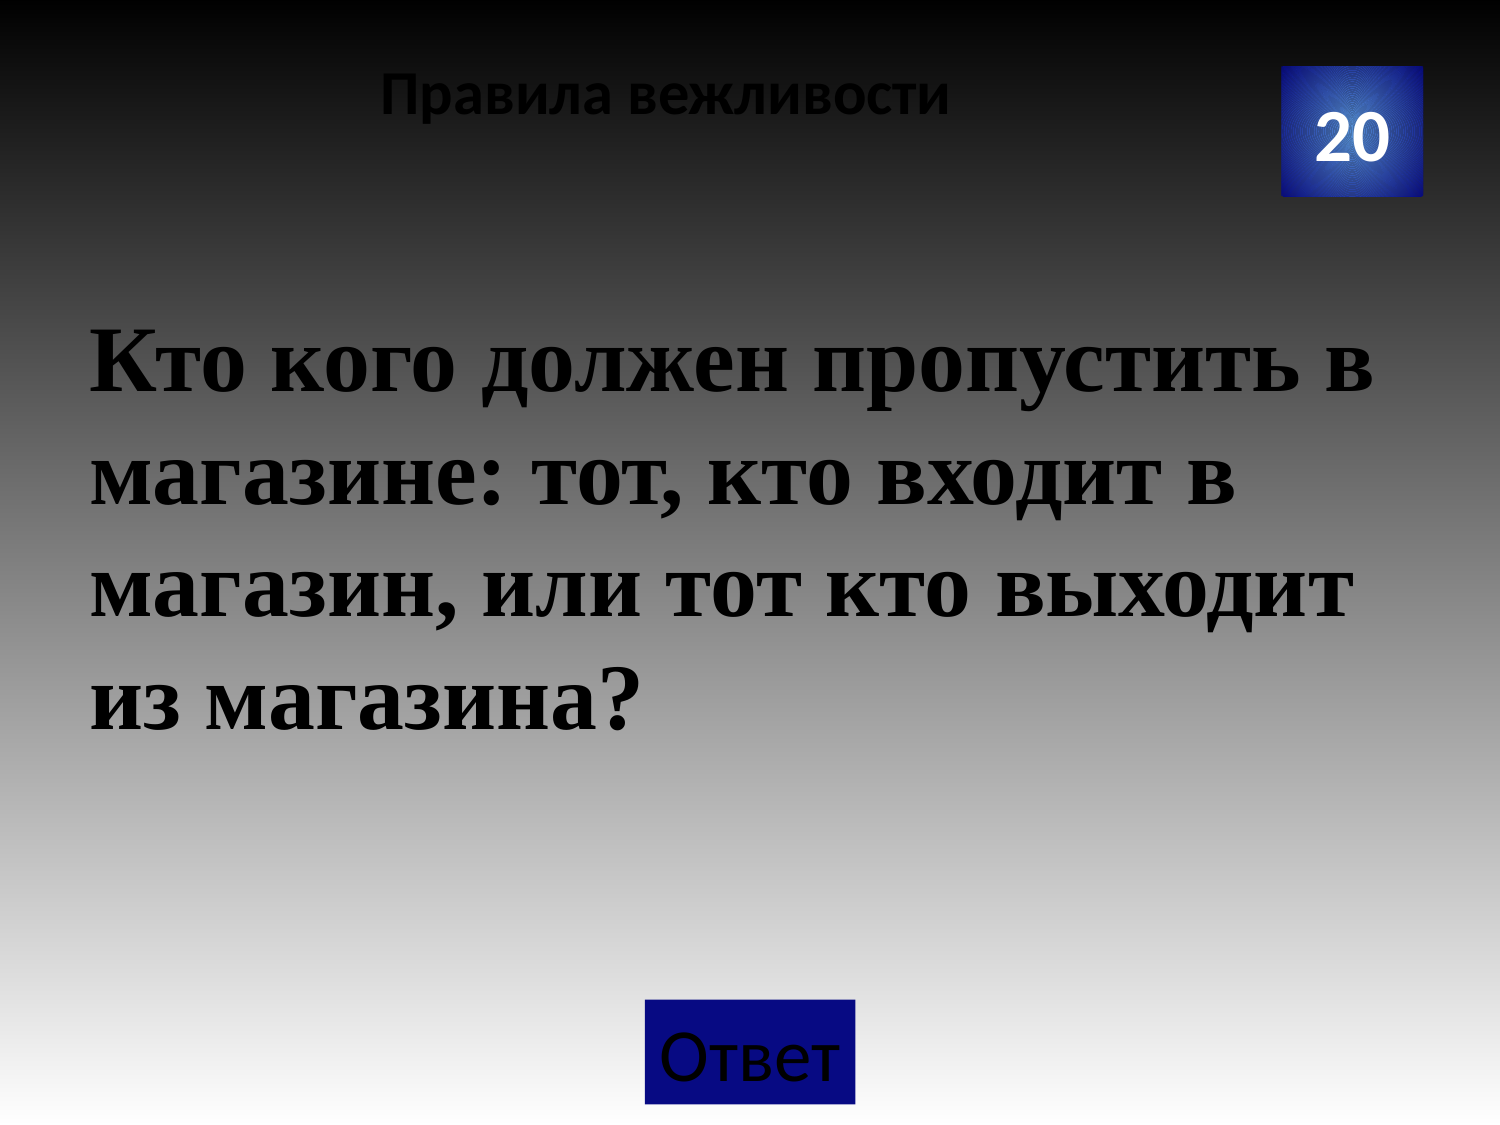

# Правила вежливости
20
Кто кого должен пропустить в магазине: тот, кто входит в магазин, или тот кто выходит из магазина?